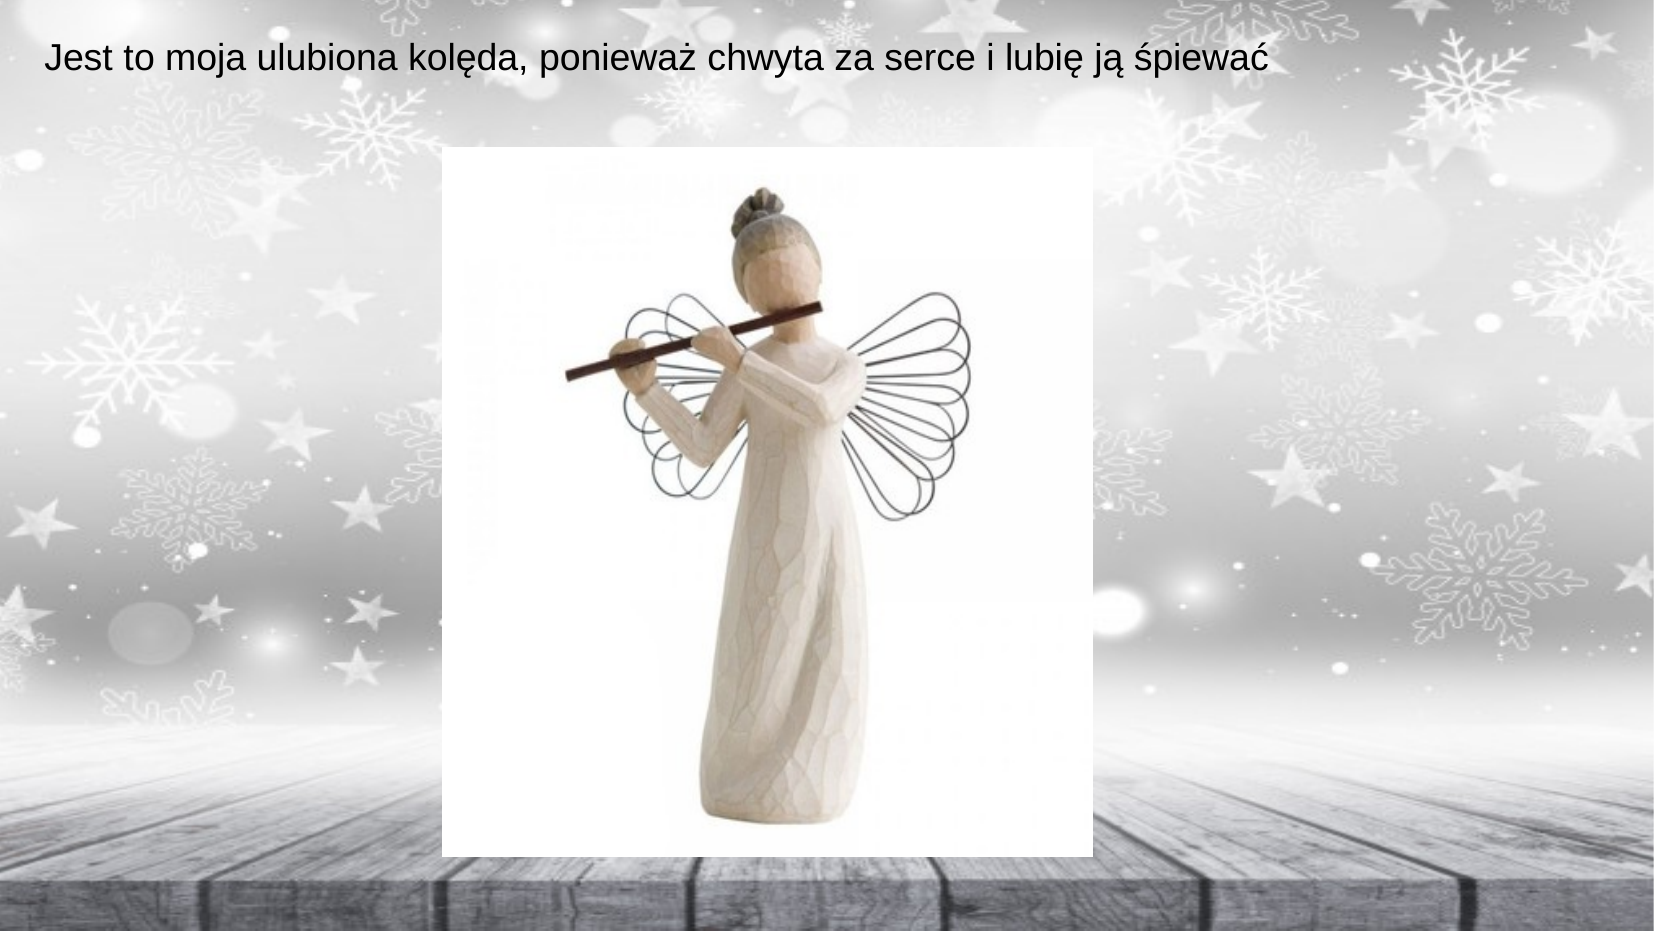

Jest to moja ulubiona kolęda, ponieważ chwyta za serce i lubię ją śpiewać